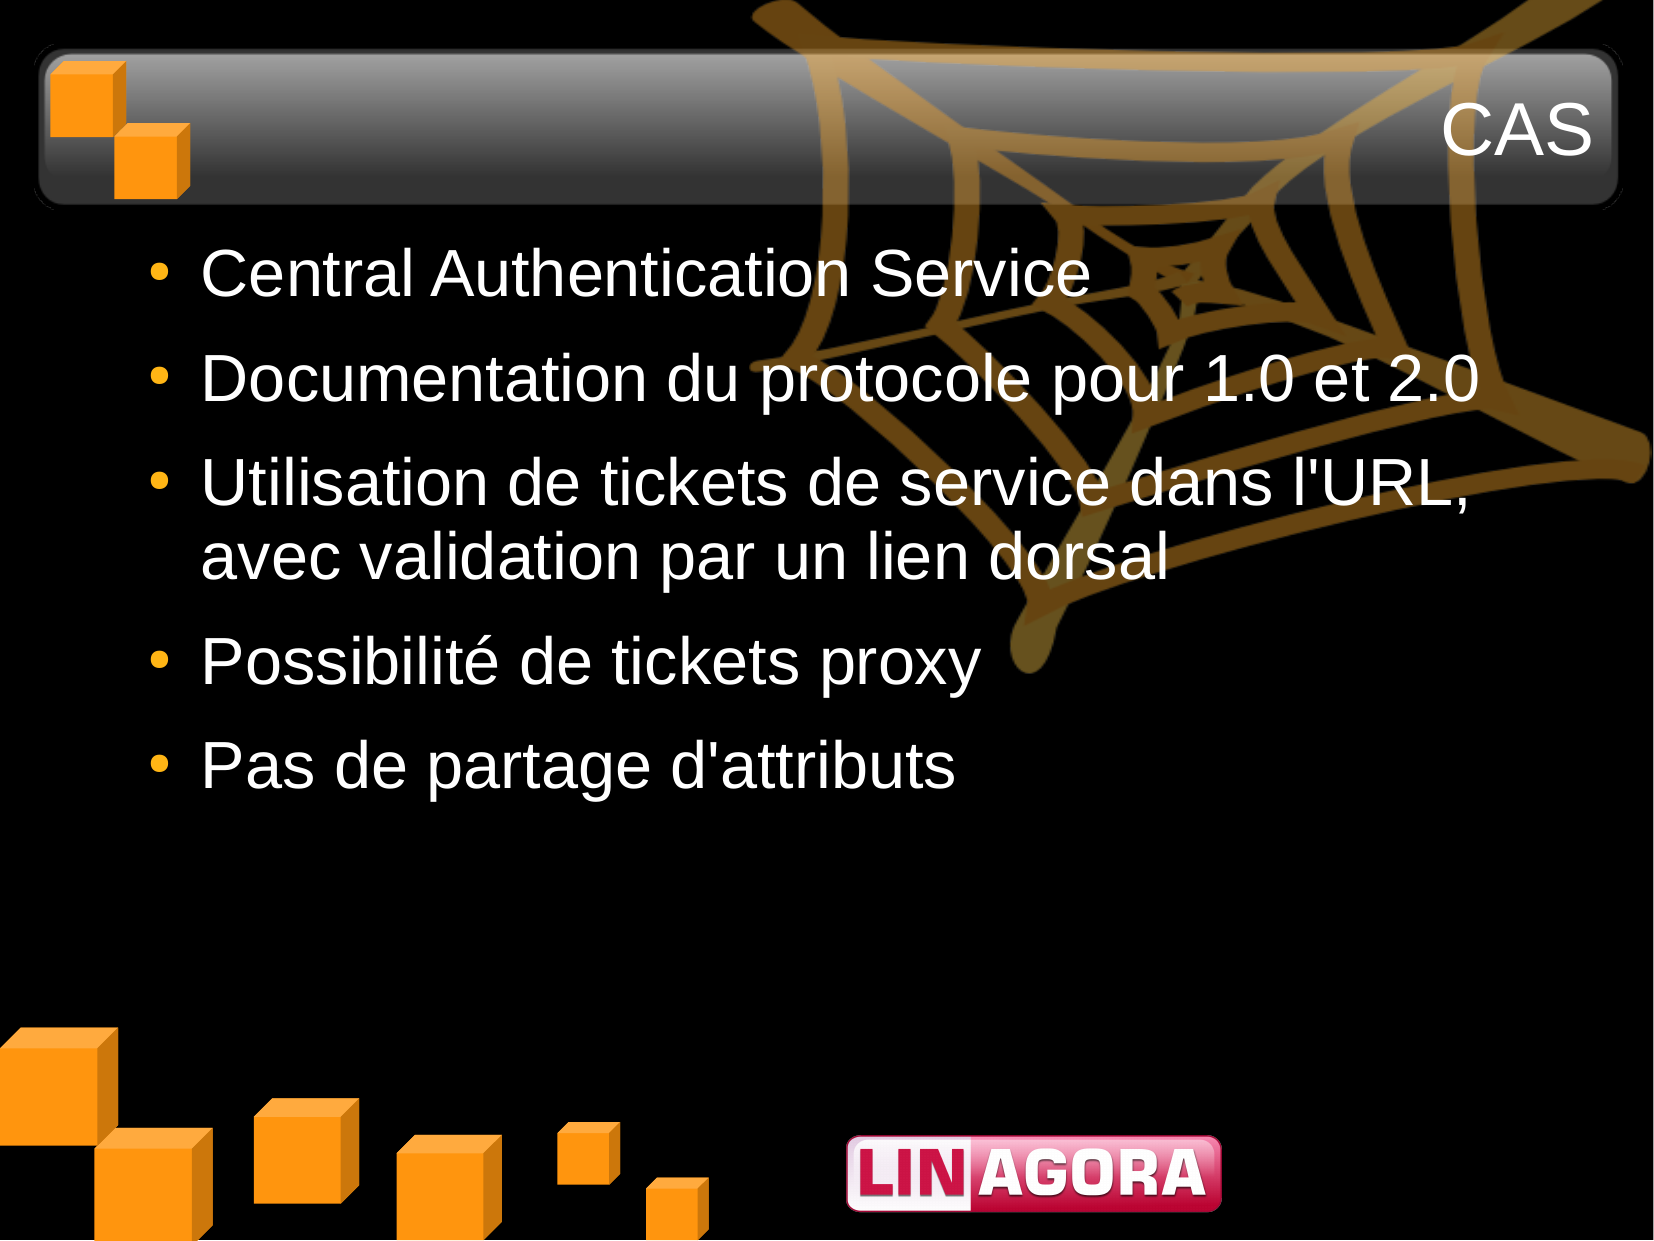

# CAS
Central Authentication Service
Documentation du protocole pour 1.0 et 2.0
Utilisation de tickets de service dans l'URL, avec validation par un lien dorsal
Possibilité de tickets proxy
Pas de partage d'attributs